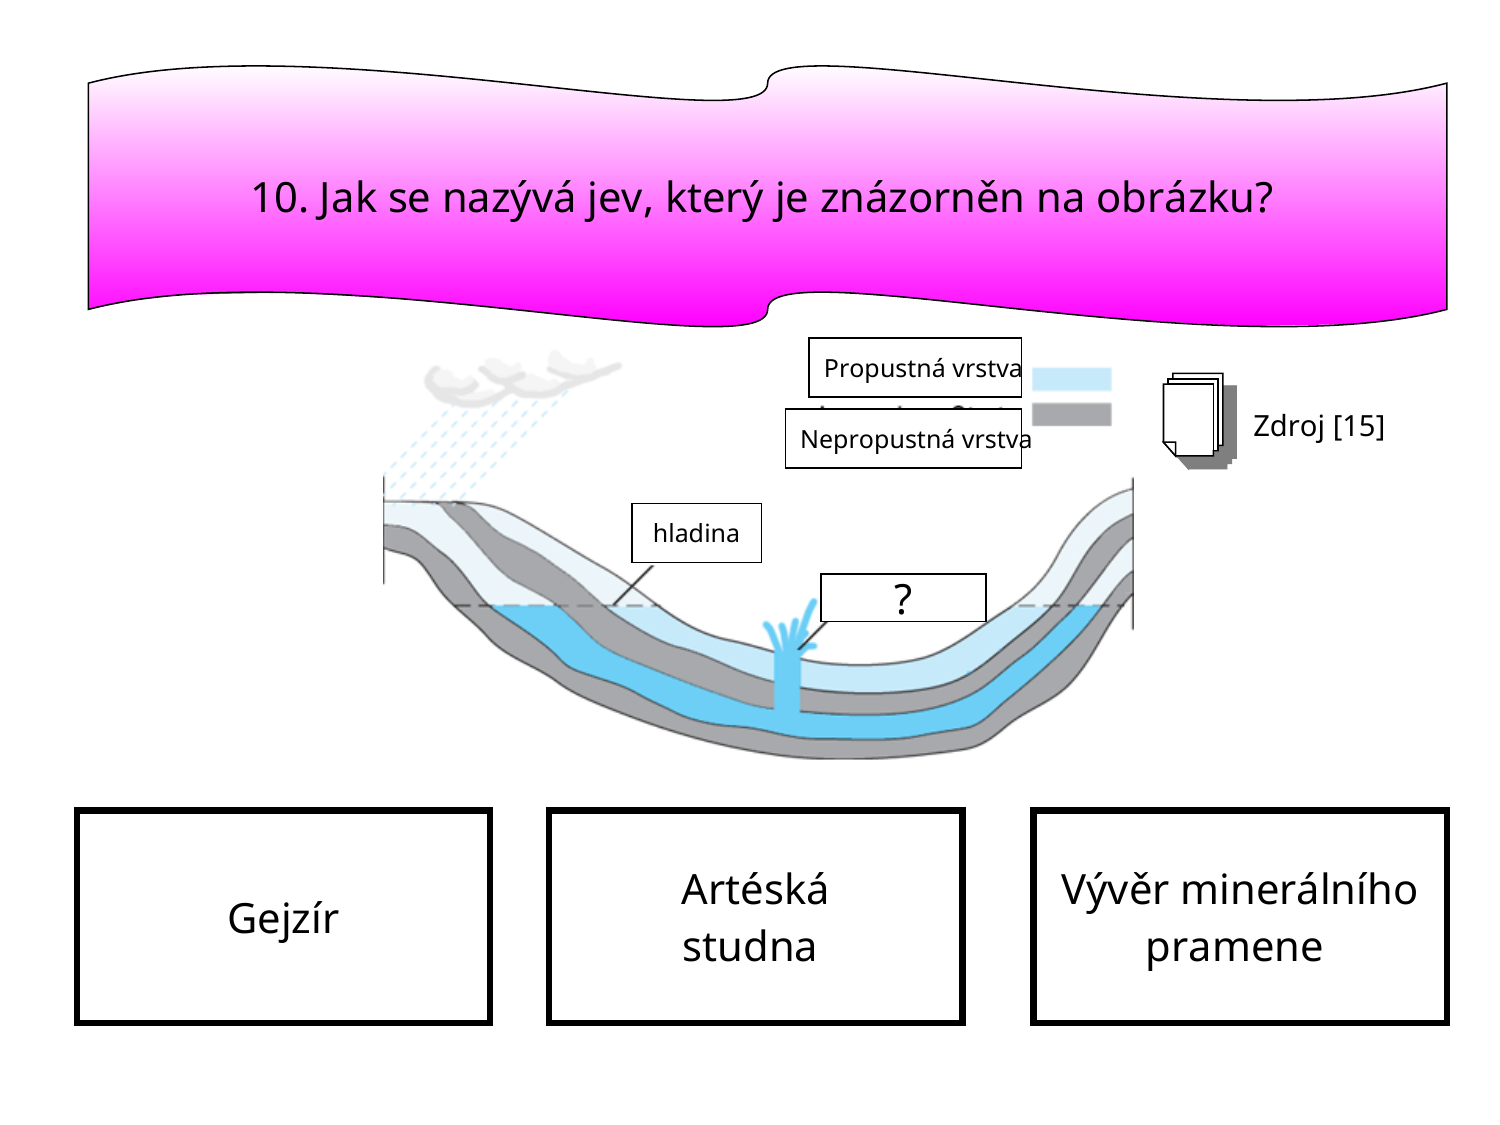

10. Jak se nazývá jev, který je znázorněn na obrázku?
Propustná vrstva
Zdroj [15]
Nepropustná vrstva
hladina
?
Gejzír
Artéská
studna
Vývěr minerálního
pramene